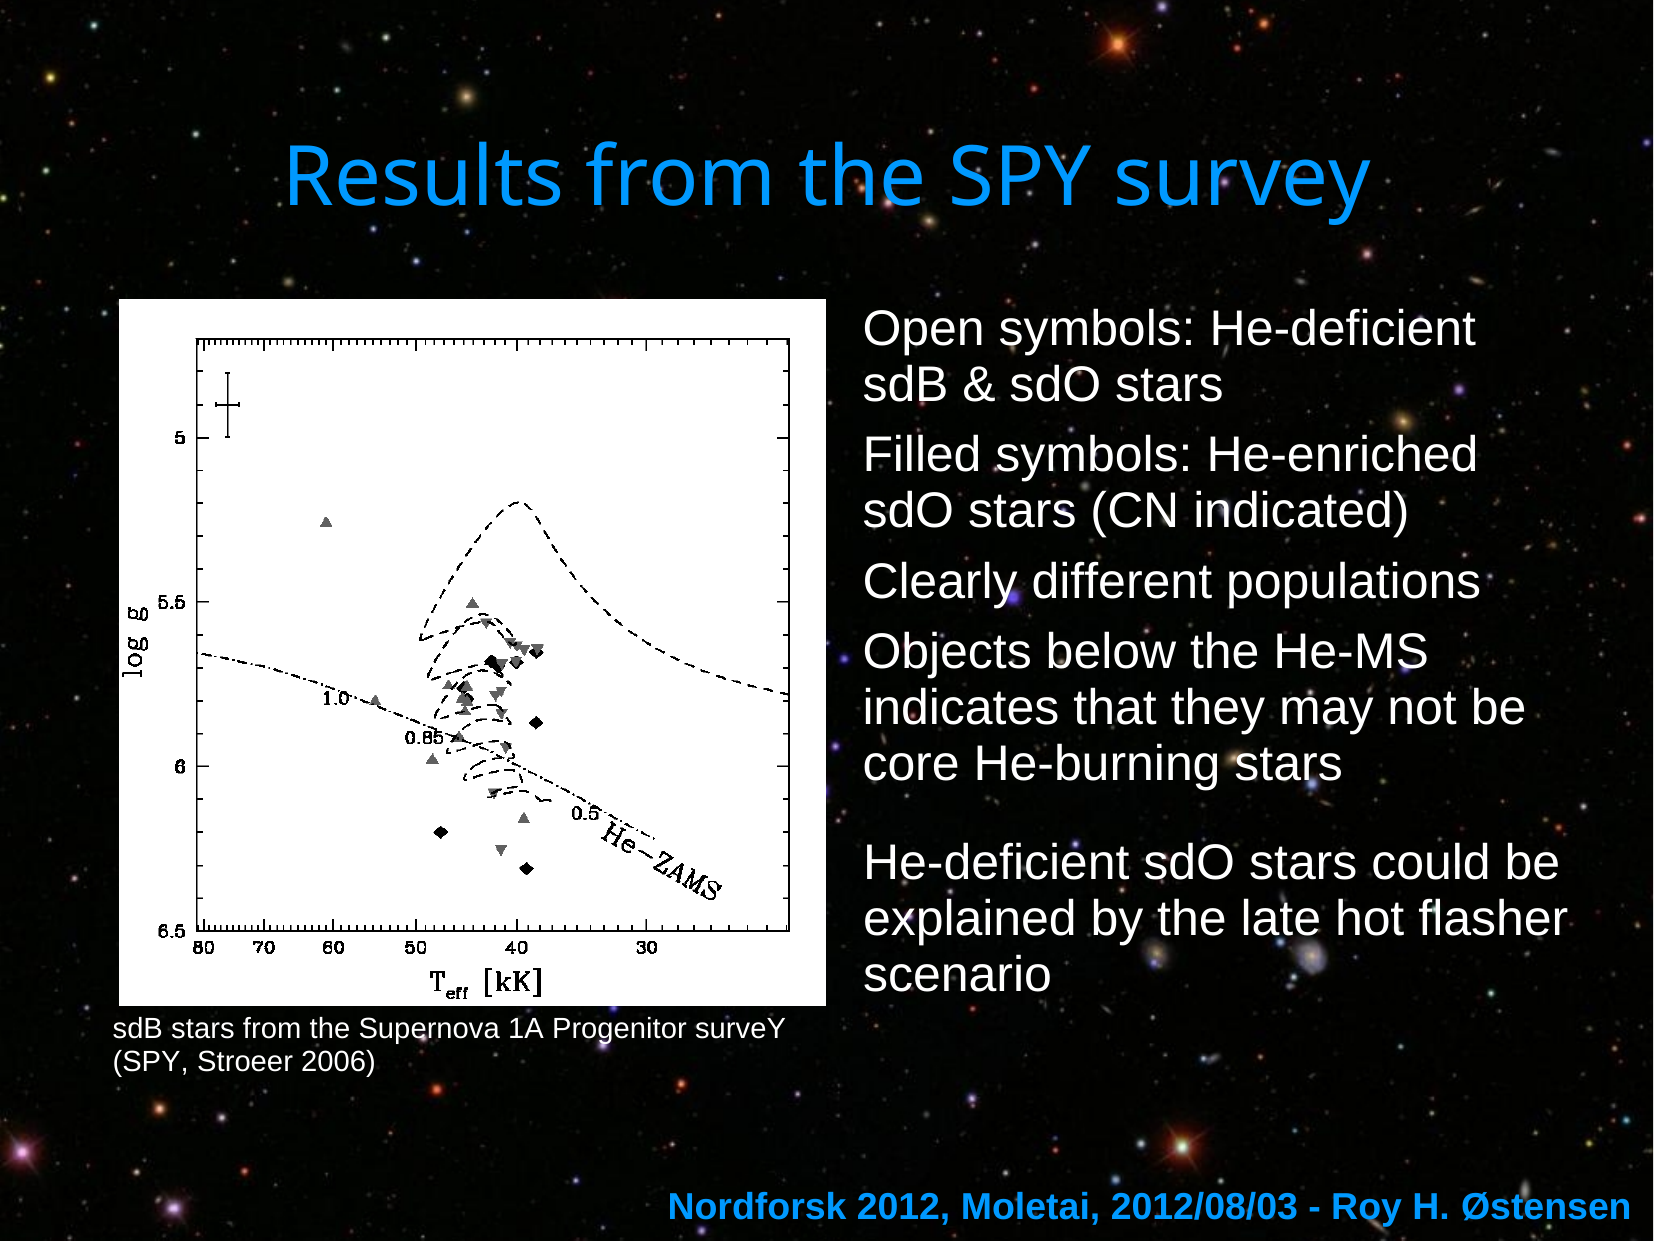

# Results from the SPY survey
Open symbols: He-deficient sdB & sdO stars
Filled symbols: He-enriched sdO stars (CN indicated)
Clearly different populations
Objects below the He-MS indicates that they may not be core He-burning stars
He-deficient sdO stars could be explained by the late hot flasher scenario
sdB stars from the Supernova 1A Progenitor surveY
(SPY, Stroeer 2006)